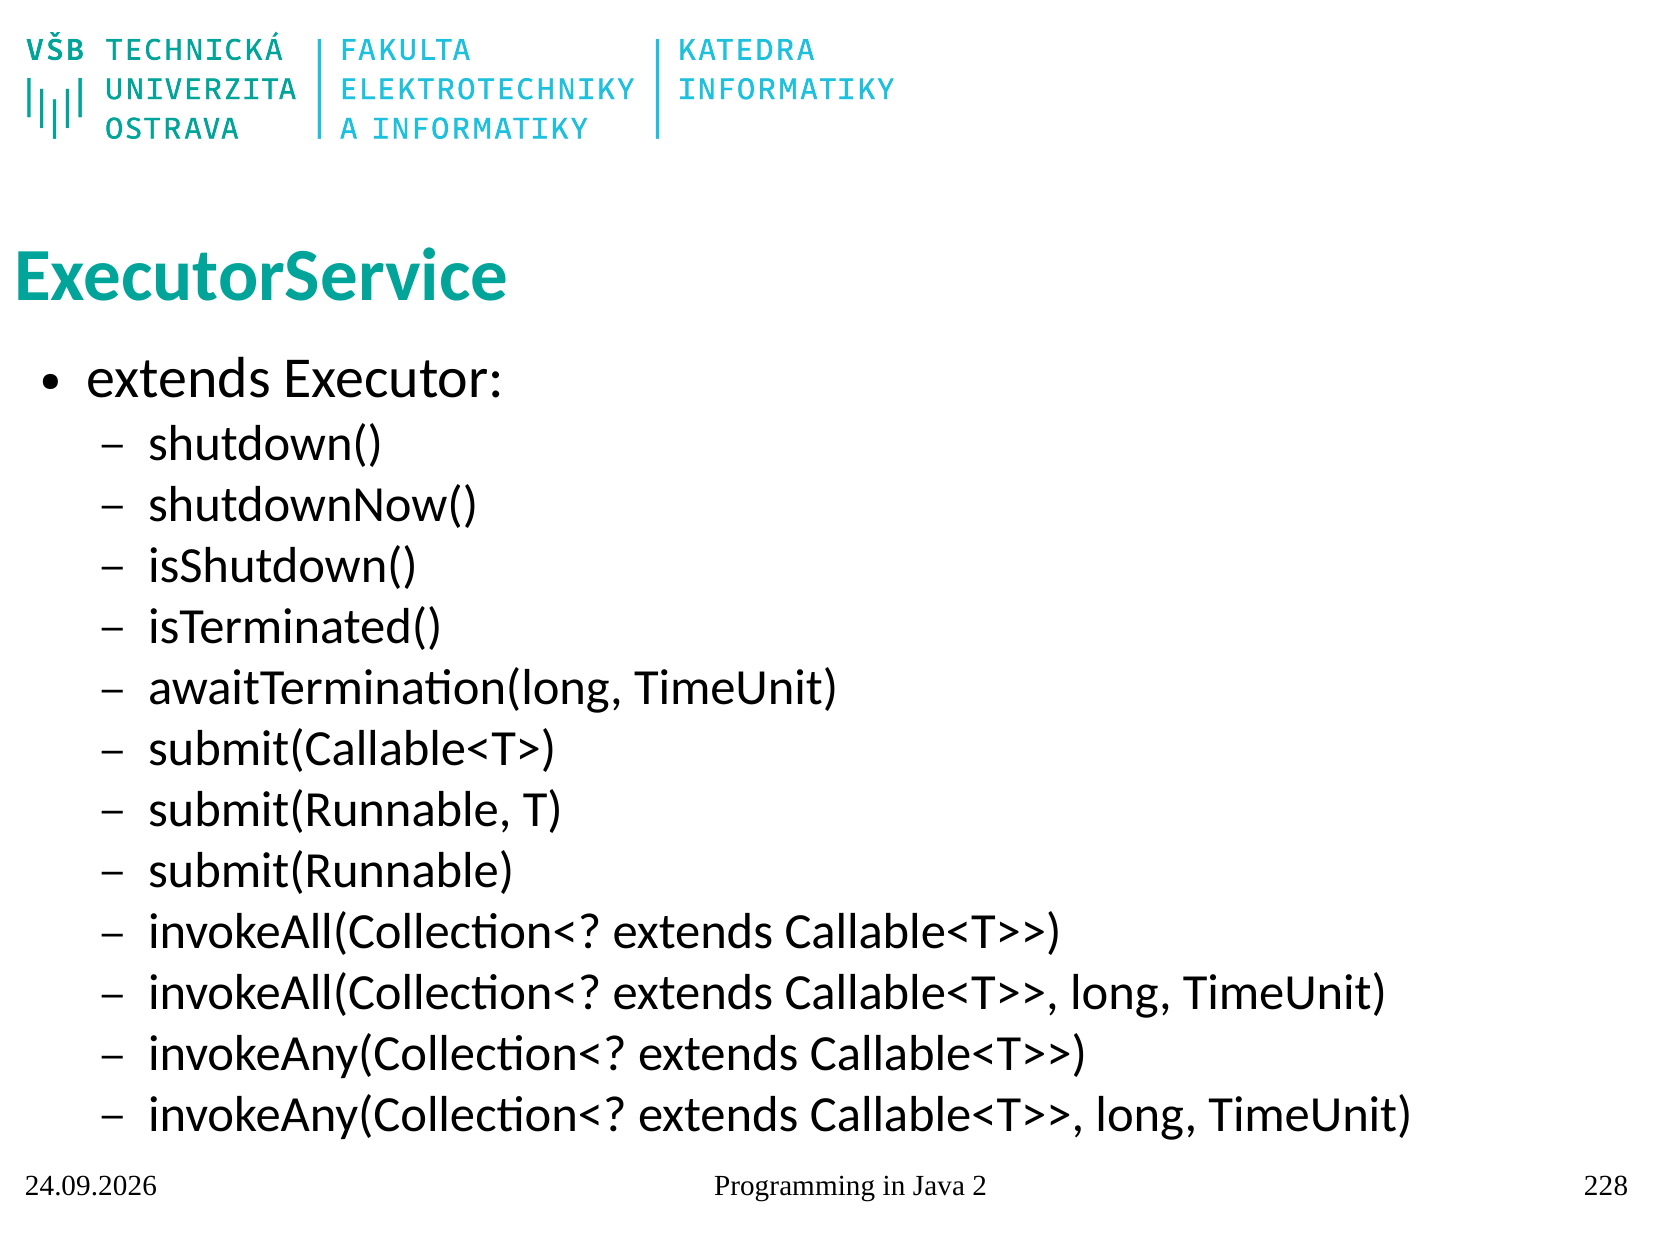

# ExecutorService
extends Executor:
shutdown()
shutdownNow()
isShutdown()
isTerminated()
awaitTermination(long, TimeUnit)
submit(Callable<T>)
submit(Runnable, T)
submit(Runnable)
invokeAll(Collection<? extends Callable<T>>)
invokeAll(Collection<? extends Callable<T>>, long, TimeUnit)
invokeAny(Collection<? extends Callable<T>>)
invokeAny(Collection<? extends Callable<T>>, long, TimeUnit)
Programming in Java 2
228